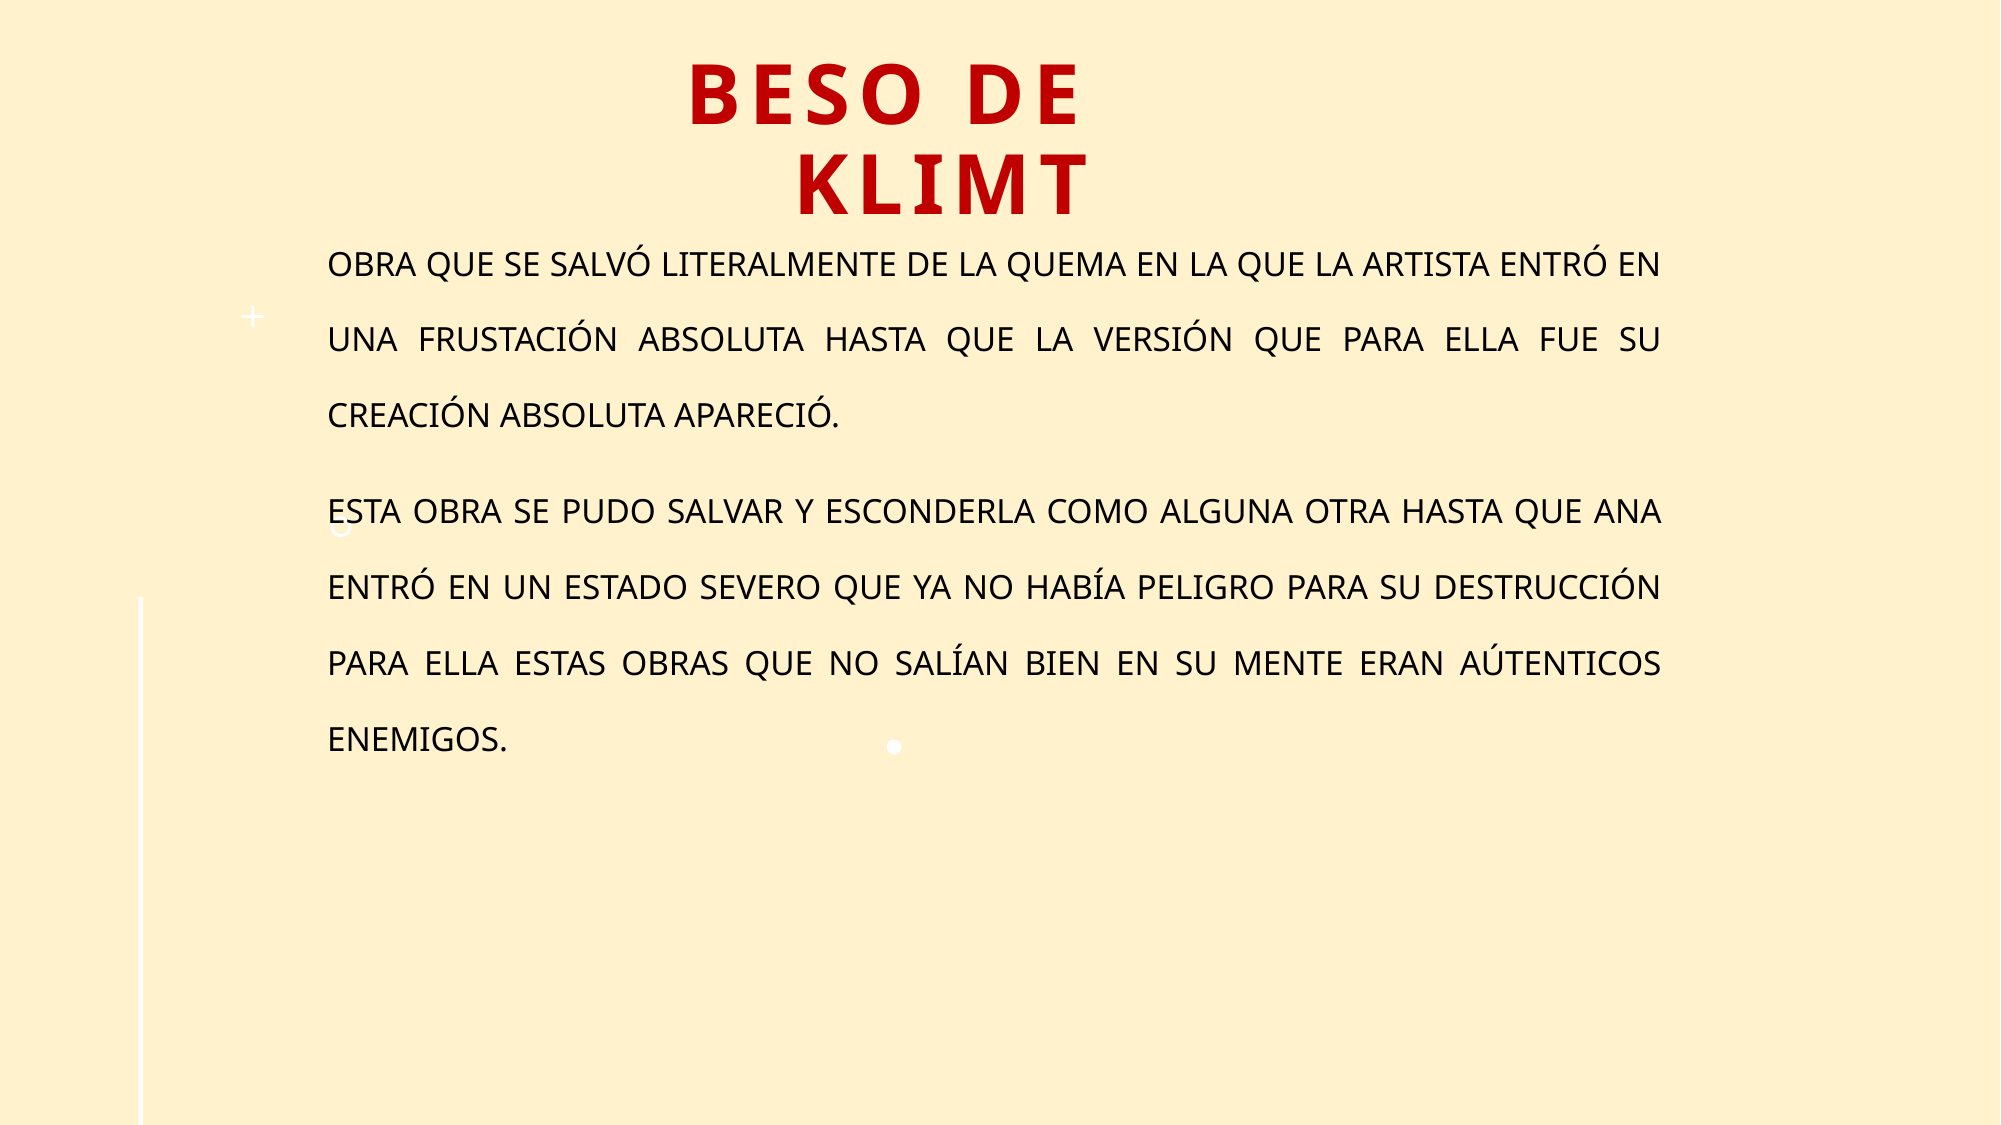

BESO DE KLIMT
# OBRA QUE SE SALVÓ LITERALMENTE DE LA QUEMA EN LA QUE LA ARTISTA ENTRÓ EN UNA FRUSTACIÓN ABSOLUTA HASTA QUE LA VERSIÓN QUE PARA ELLA FUE SU CREACIÓN ABSOLUTA APARECIÓ.
ESTA OBRA SE PUDO SALVAR Y ESCONDERLA COMO ALGUNA OTRA HASTA QUE ANA ENTRÓ EN UN ESTADO SEVERO QUE YA NO HABÍA PELIGRO PARA SU DESTRUCCIÓN PARA ELLA ESTAS OBRAS QUE NO SALÍAN BIEN EN SU MENTE ERAN AÚTENTICOS ENEMIGOS.